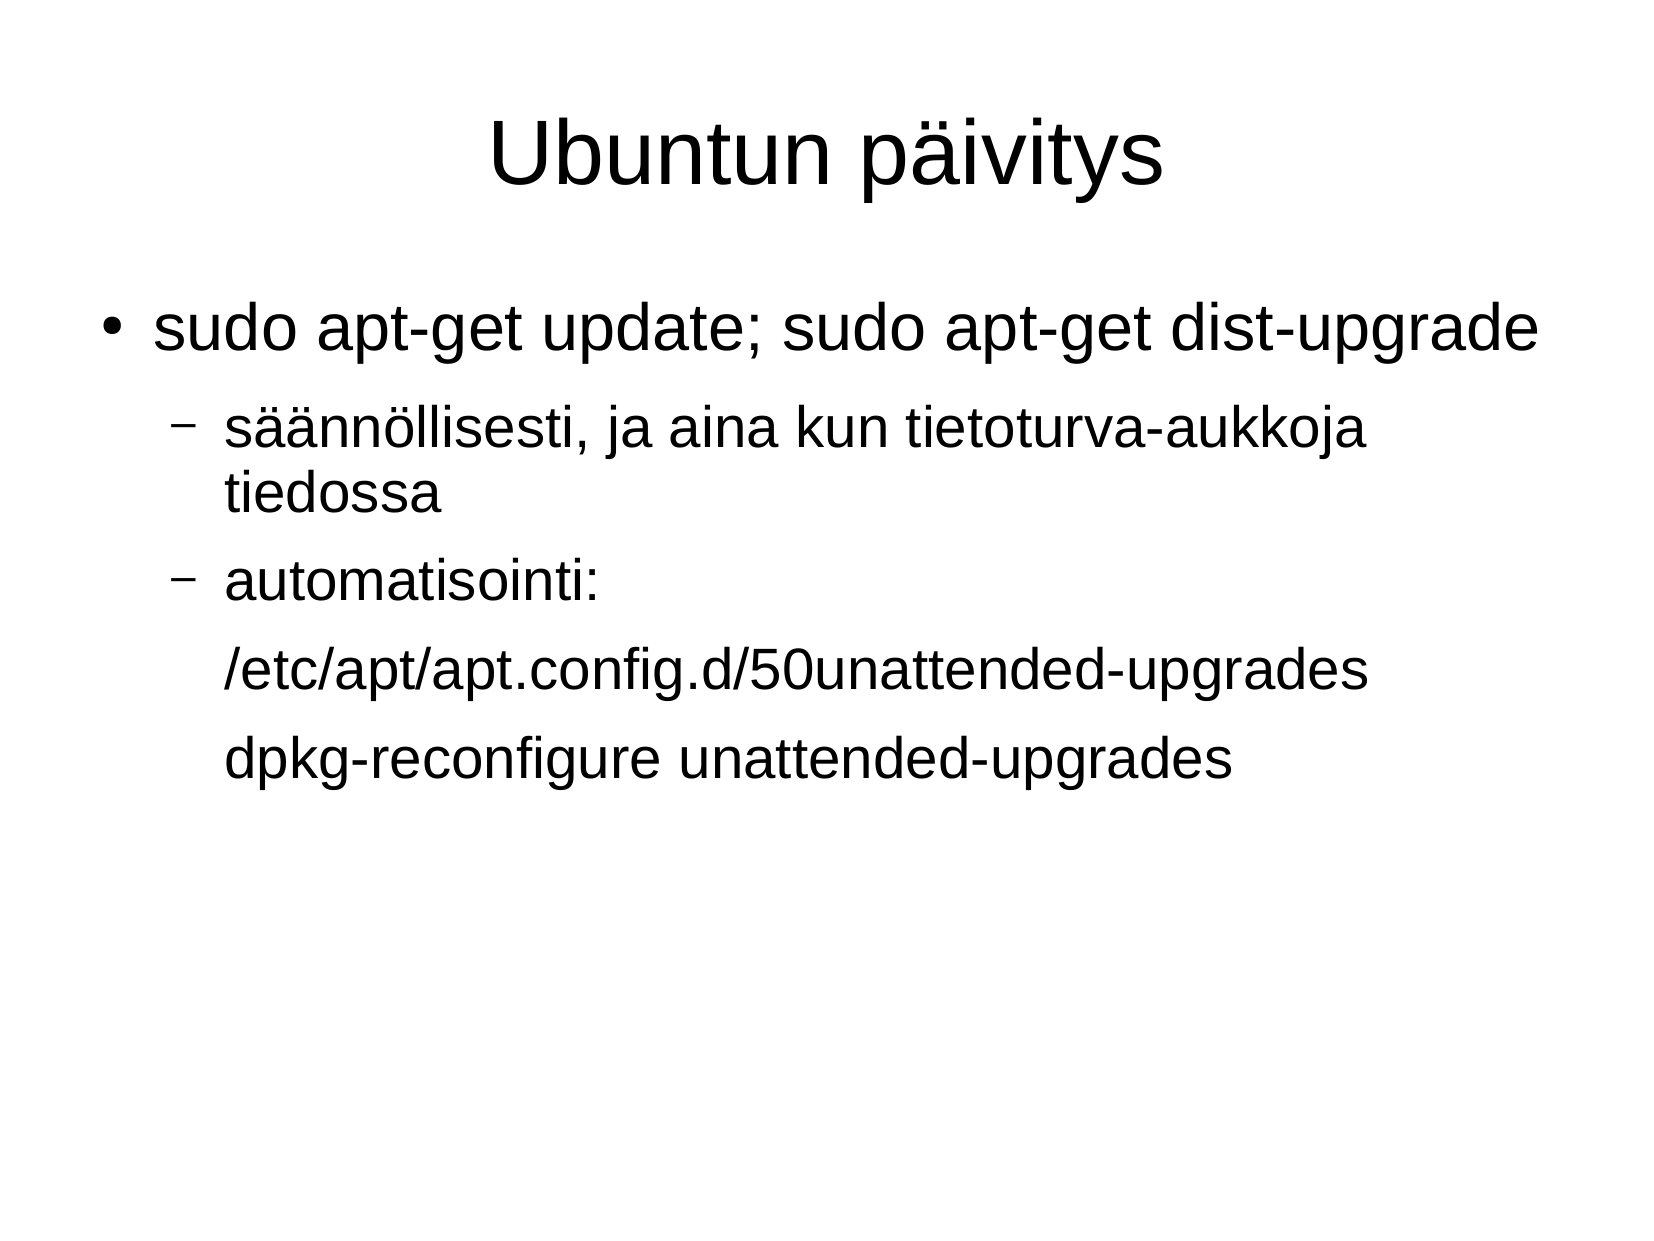

# Ubuntun päivitys
sudo apt-get update; sudo apt-get dist-upgrade
säännöllisesti, ja aina kun tietoturva-aukkoja tiedossa
automatisointi:
/etc/apt/apt.config.d/50unattended-upgrades
dpkg-reconfigure unattended-upgrades